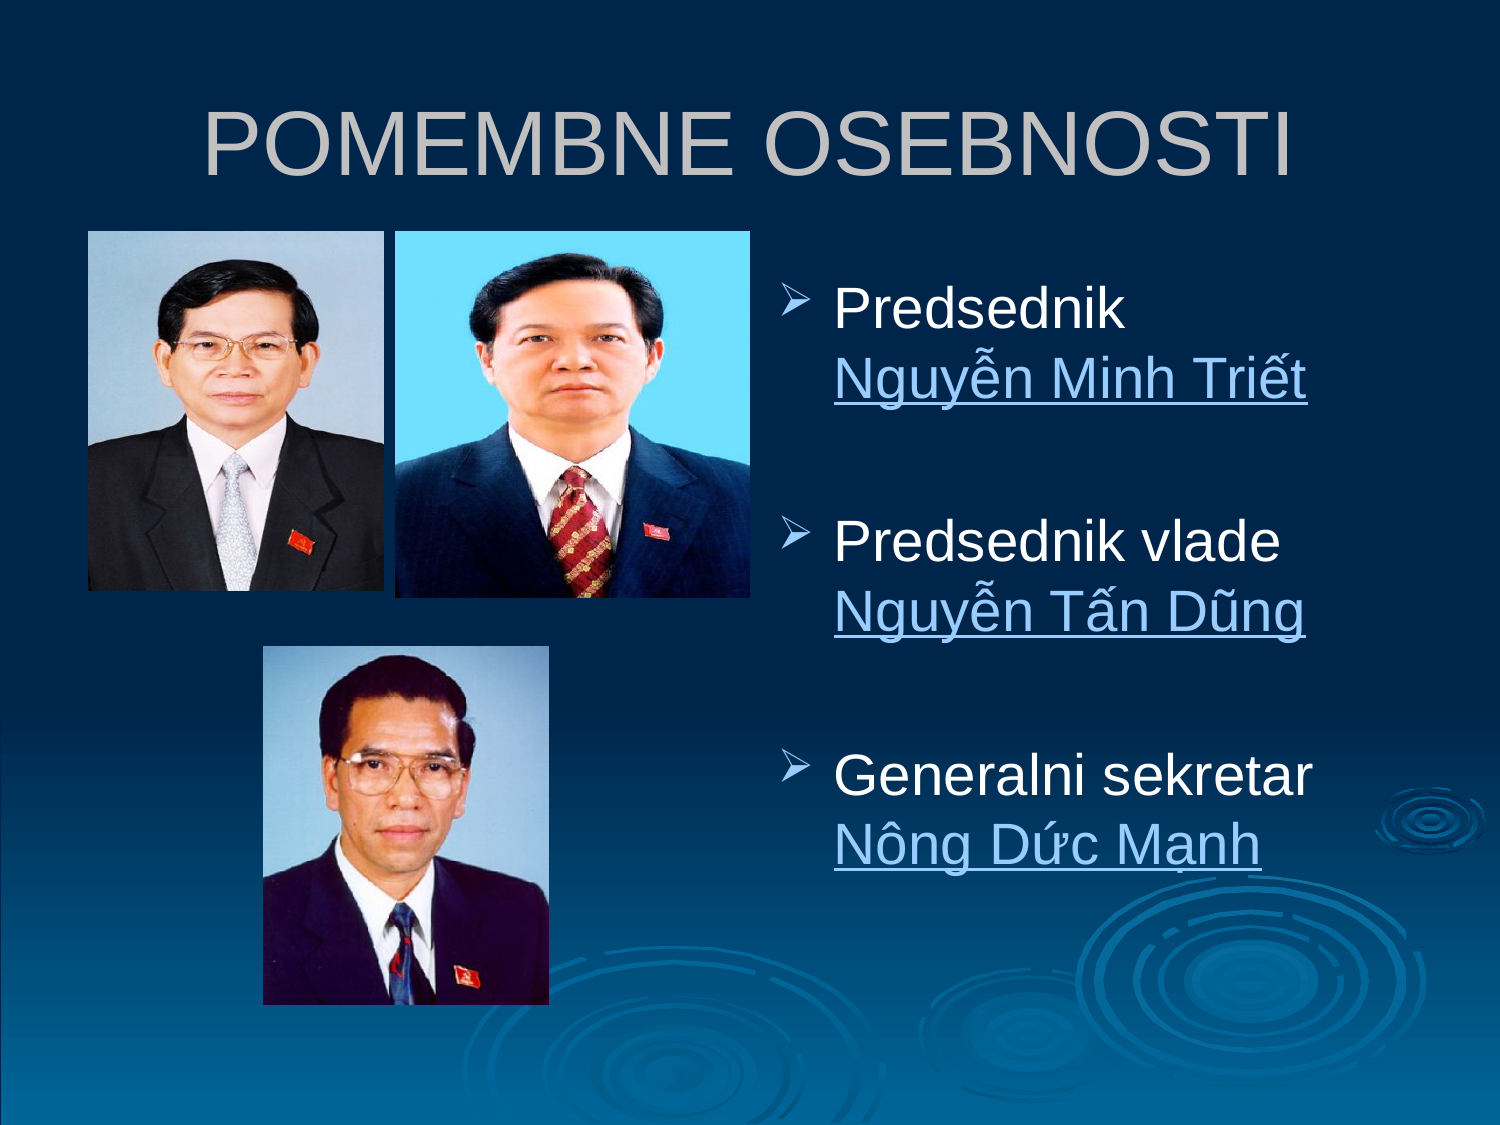

# POMEMBNE OSEBNOSTI
Predsednik Nguyễn Minh Triết
Predsednik vlade Nguyễn Tấn Dũng
Generalni sekretar Nông Dức Mạnh